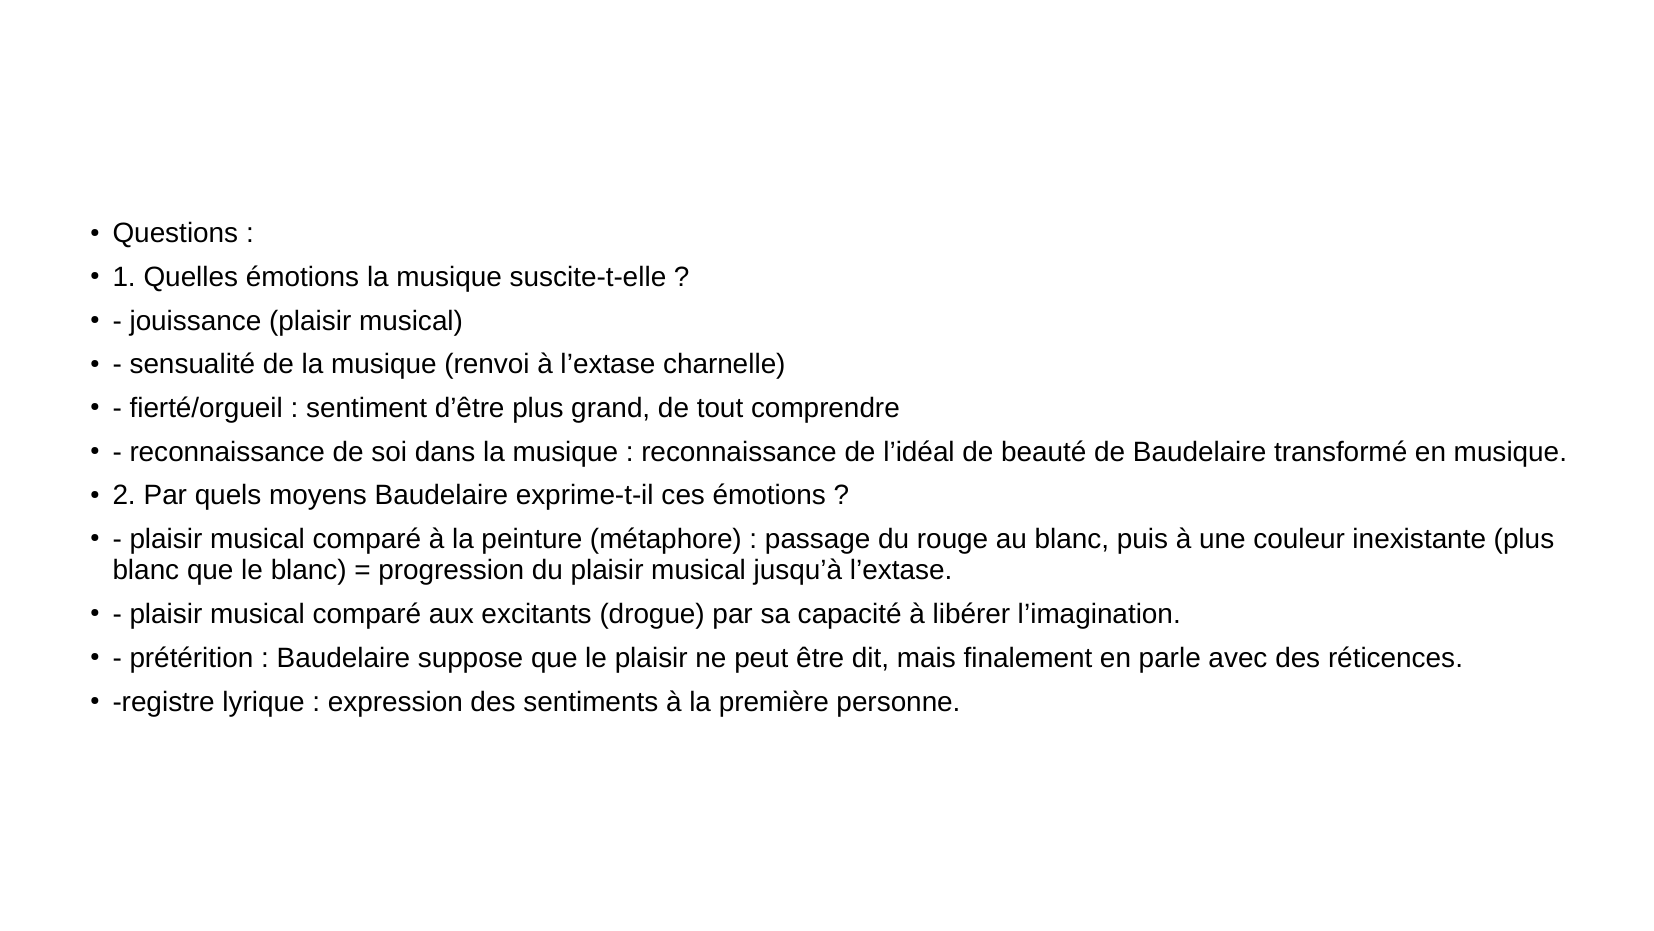

#
Questions :
1. Quelles émotions la musique suscite-t-elle ?
- jouissance (plaisir musical)
- sensualité de la musique (renvoi à l’extase charnelle)
- fierté/orgueil : sentiment d’être plus grand, de tout comprendre
- reconnaissance de soi dans la musique : reconnaissance de l’idéal de beauté de Baudelaire transformé en musique.
2. Par quels moyens Baudelaire exprime-t-il ces émotions ?
- plaisir musical comparé à la peinture (métaphore) : passage du rouge au blanc, puis à une couleur inexistante (plus blanc que le blanc) = progression du plaisir musical jusqu’à l’extase.
- plaisir musical comparé aux excitants (drogue) par sa capacité à libérer l’imagination.
- prétérition : Baudelaire suppose que le plaisir ne peut être dit, mais finalement en parle avec des réticences.
-registre lyrique : expression des sentiments à la première personne.